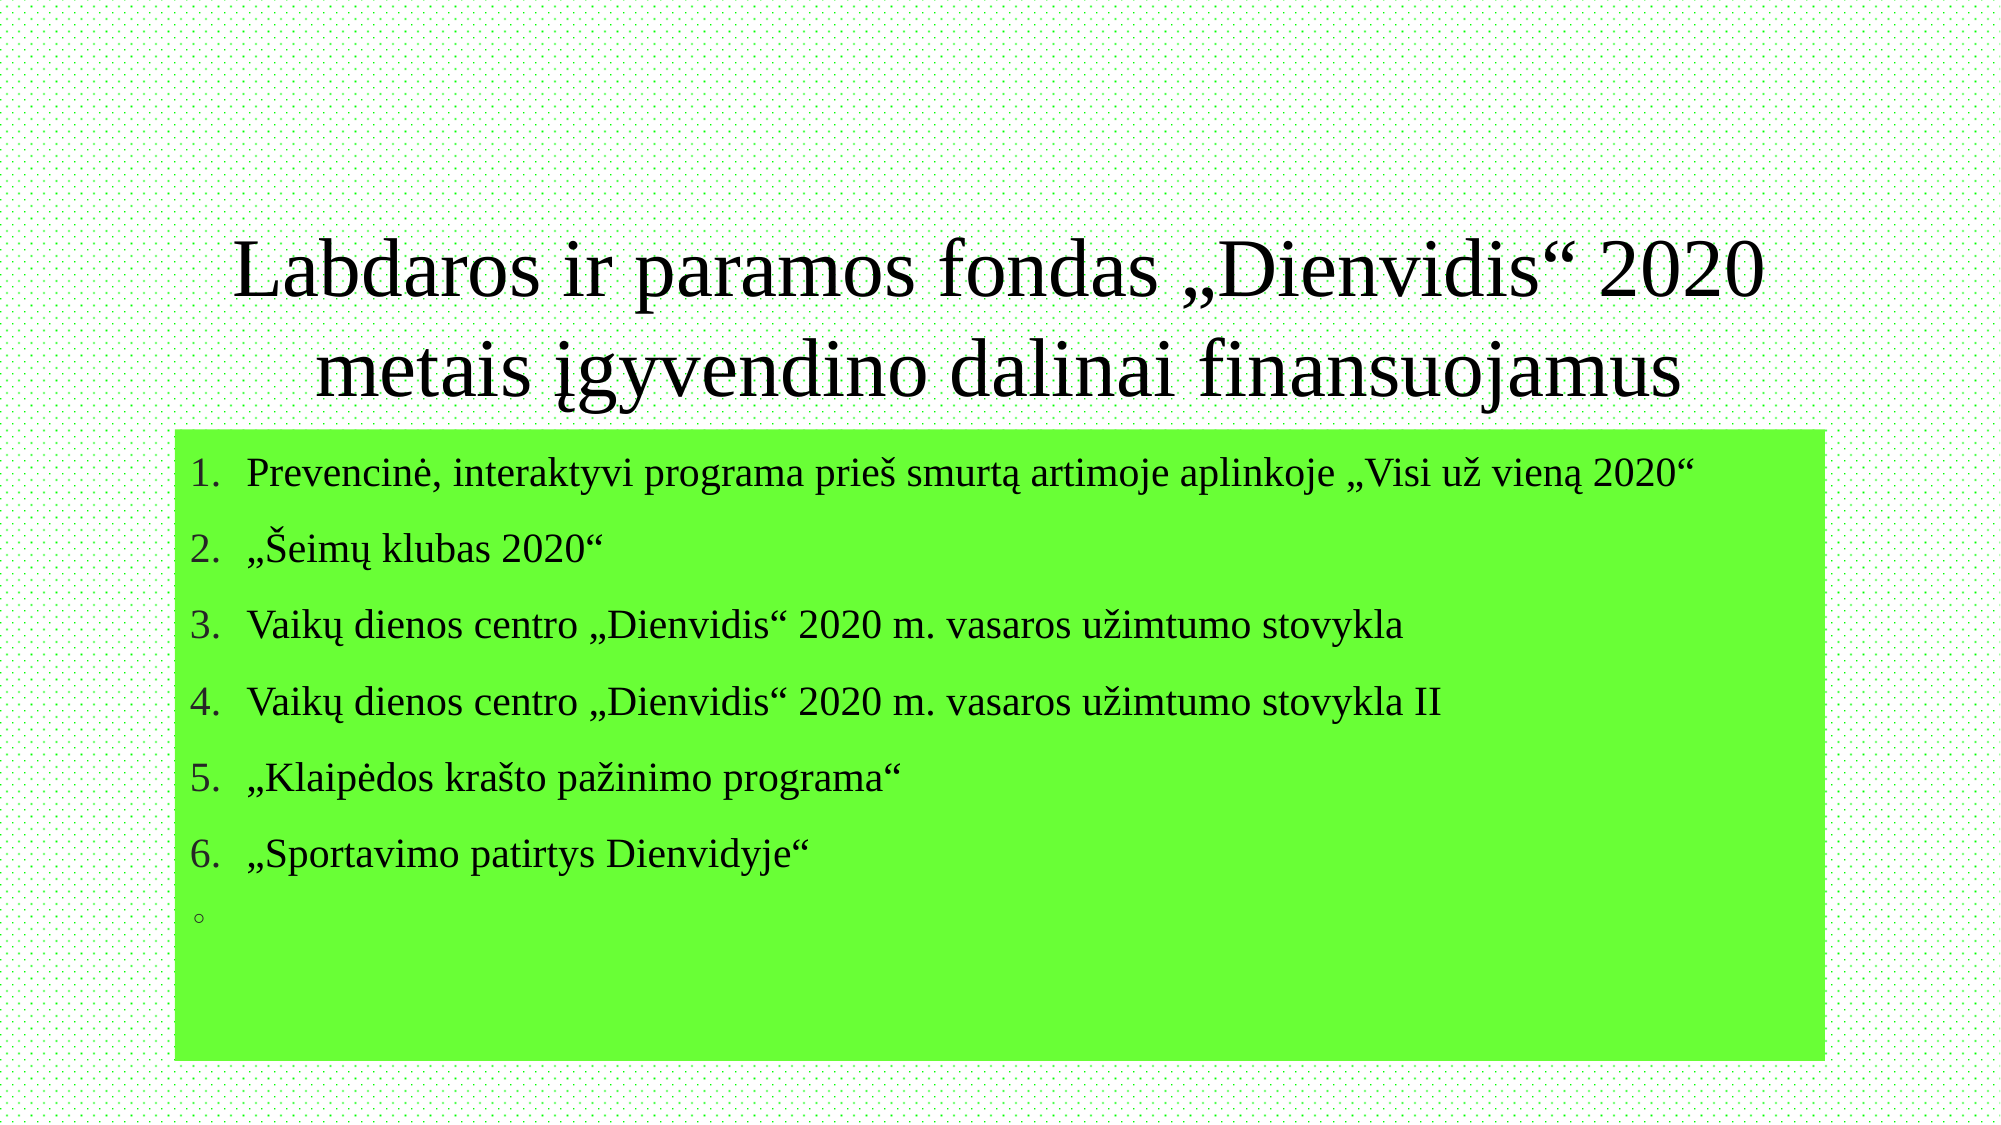

# Labdaros ir paramos fondas „Dienvidis“ 2020 metais įgyvendino dalinai finansuojamus Klaipėdos miesto savivaldybės projektus:
Prevencinė, interaktyvi programa prieš smurtą artimoje aplinkoje „Visi už vieną 2020“
„Šeimų klubas 2020“
Vaikų dienos centro „Dienvidis“ 2020 m. vasaros užimtumo stovykla
Vaikų dienos centro „Dienvidis“ 2020 m. vasaros užimtumo stovykla II
„Klaipėdos krašto pažinimo programa“
„Sportavimo patirtys Dienvidyje“